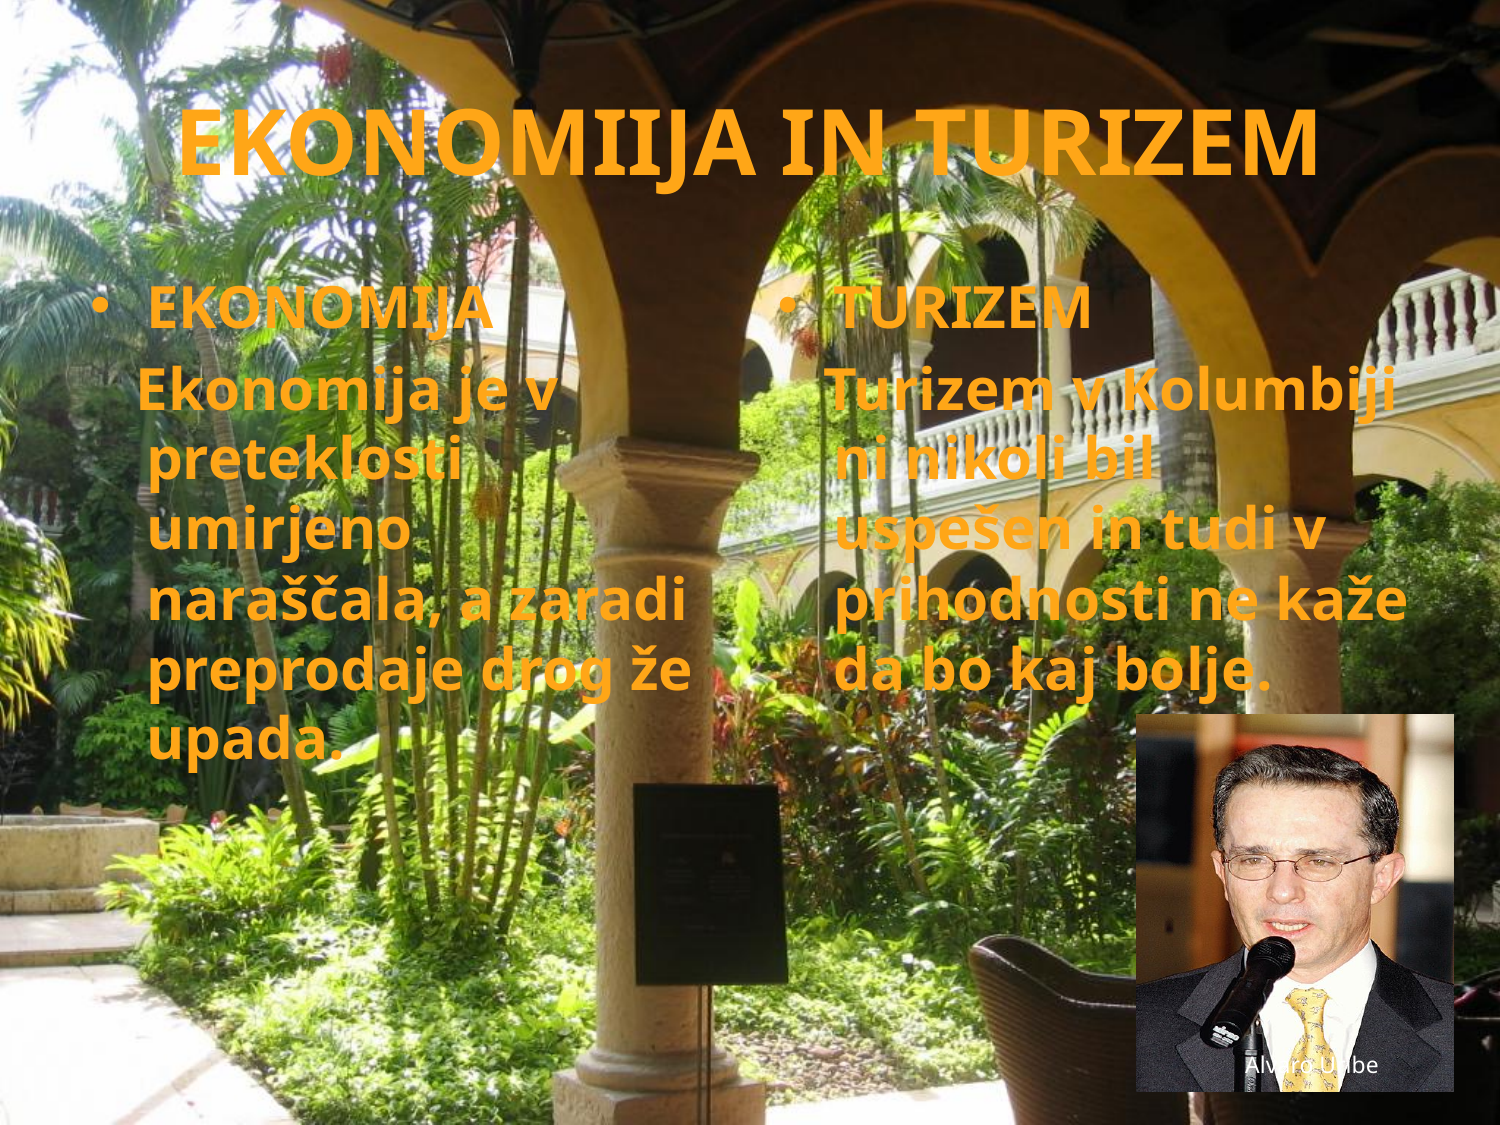

# EKONOMIIJA IN TURIZEM
EKONOMIJA
 Ekonomija je v preteklosti umirjeno naraščala, a zaradi preprodaje drog že upada.
TURIZEM
 Turizem v Kolumbiji ni nikoli bil uspešen in tudi v prihodnosti ne kaže da bo kaj bolje.
Alvaro Uribe